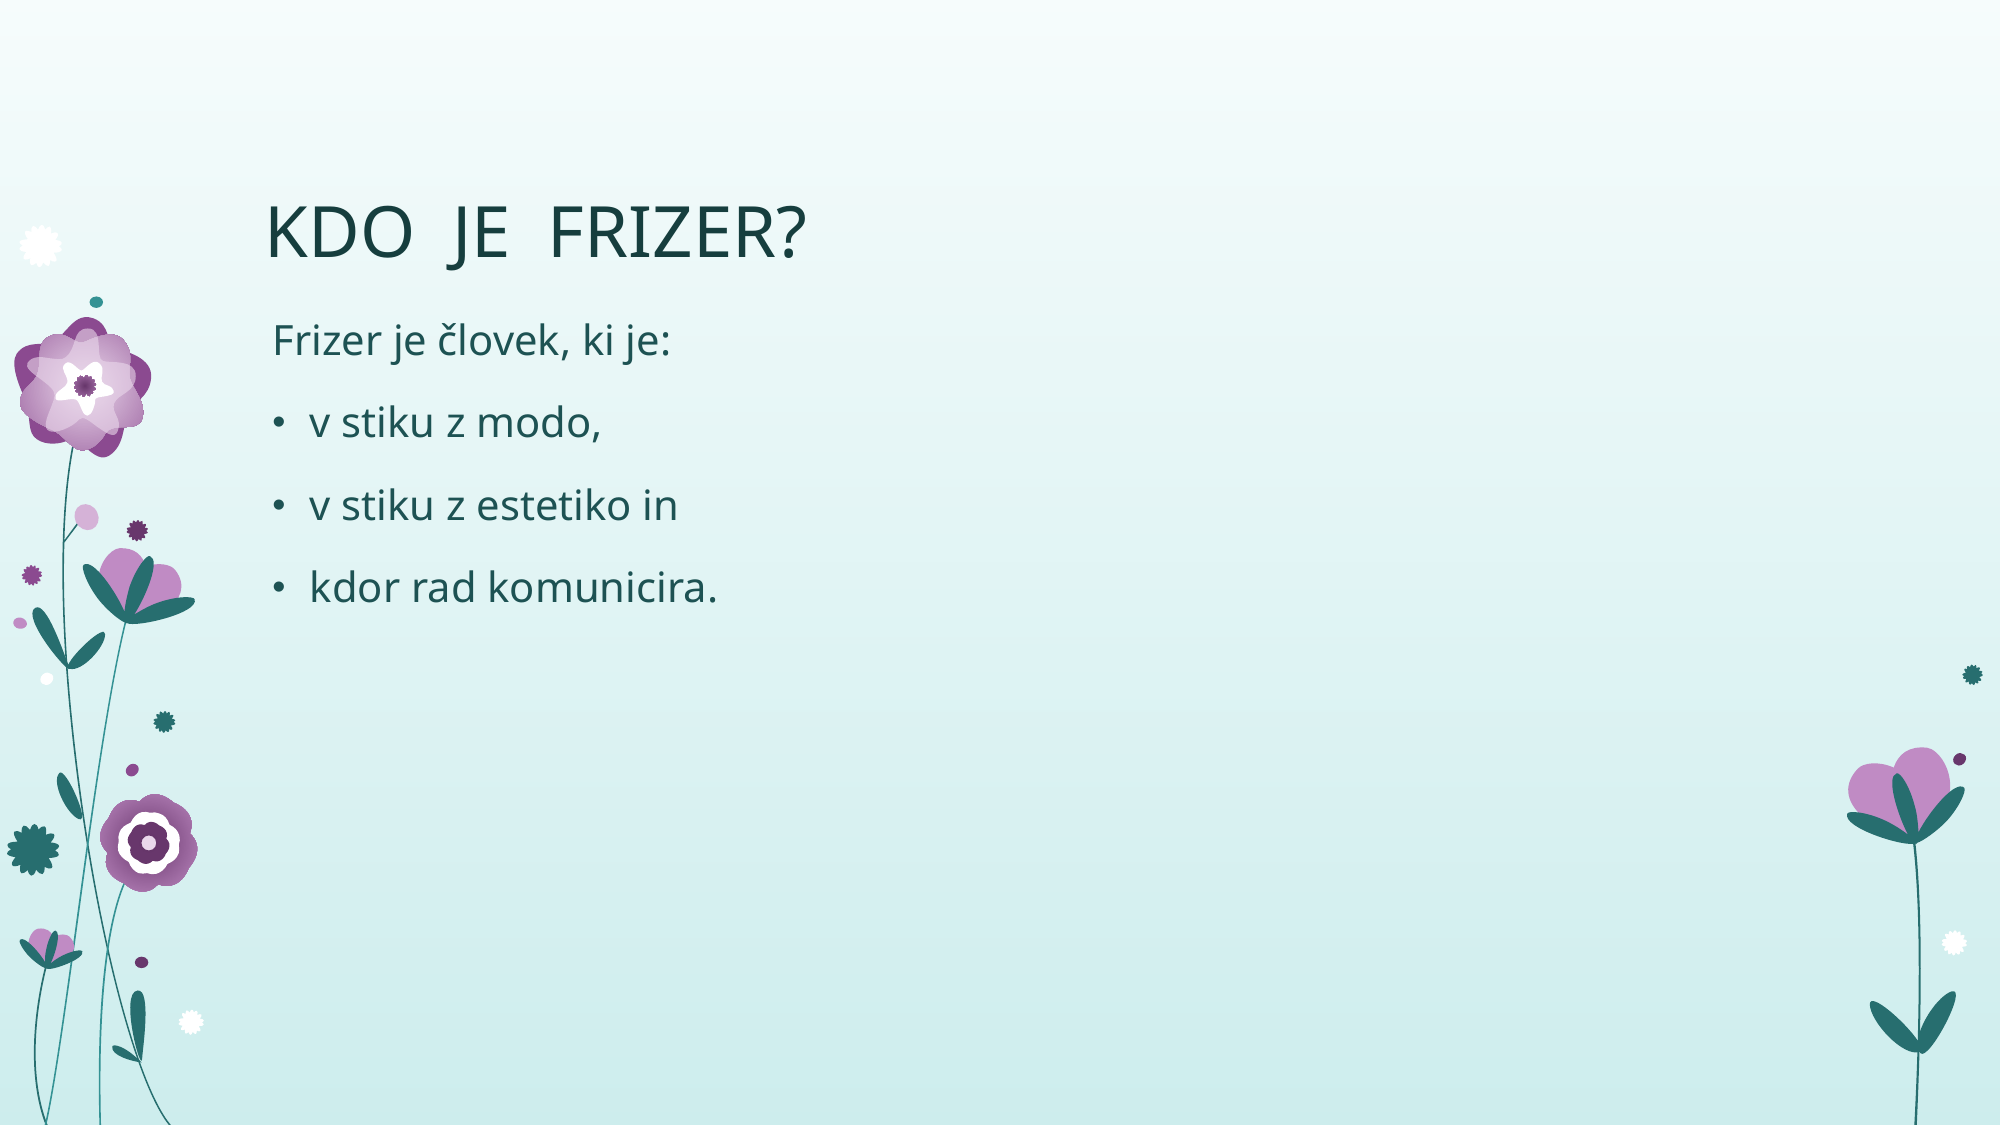

# KDO JE FRIZER?
Frizer je človek, ki je:
v stiku z modo,
v stiku z estetiko in
kdor rad komunicira.